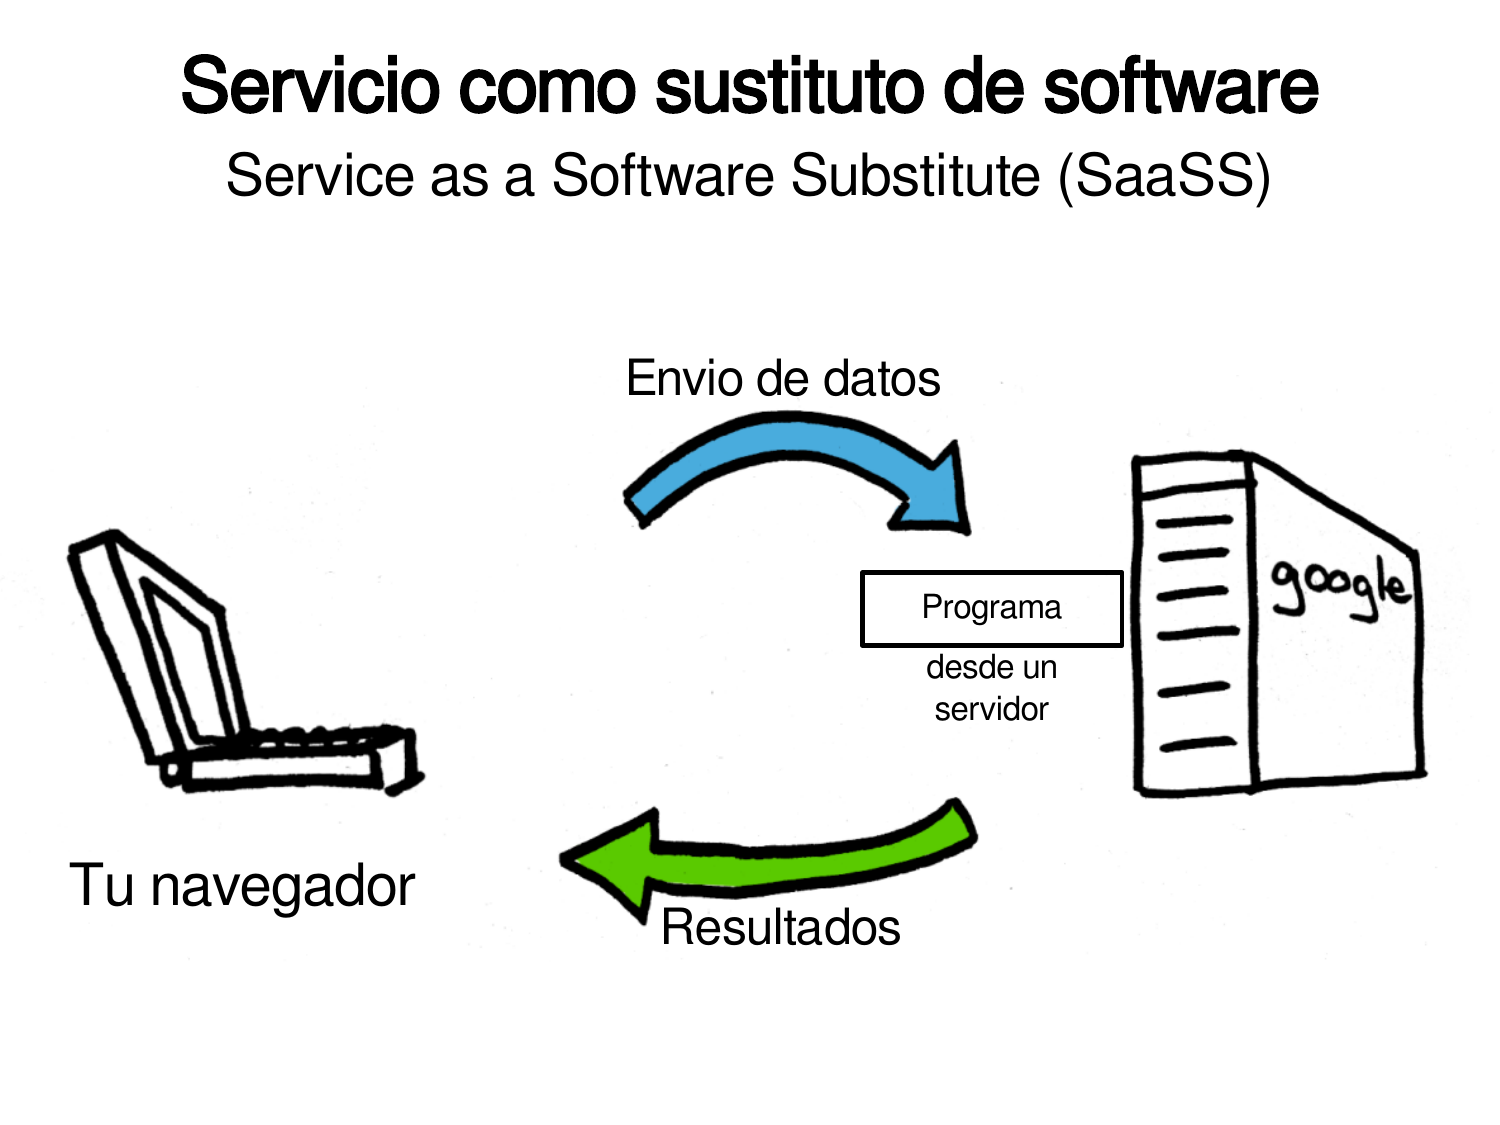

Servicio como sustituto de software
Service as a Software Substitute (SaaSS)
Envio de datos
Programa
desde un
servidor
Tu navegador
Resultados